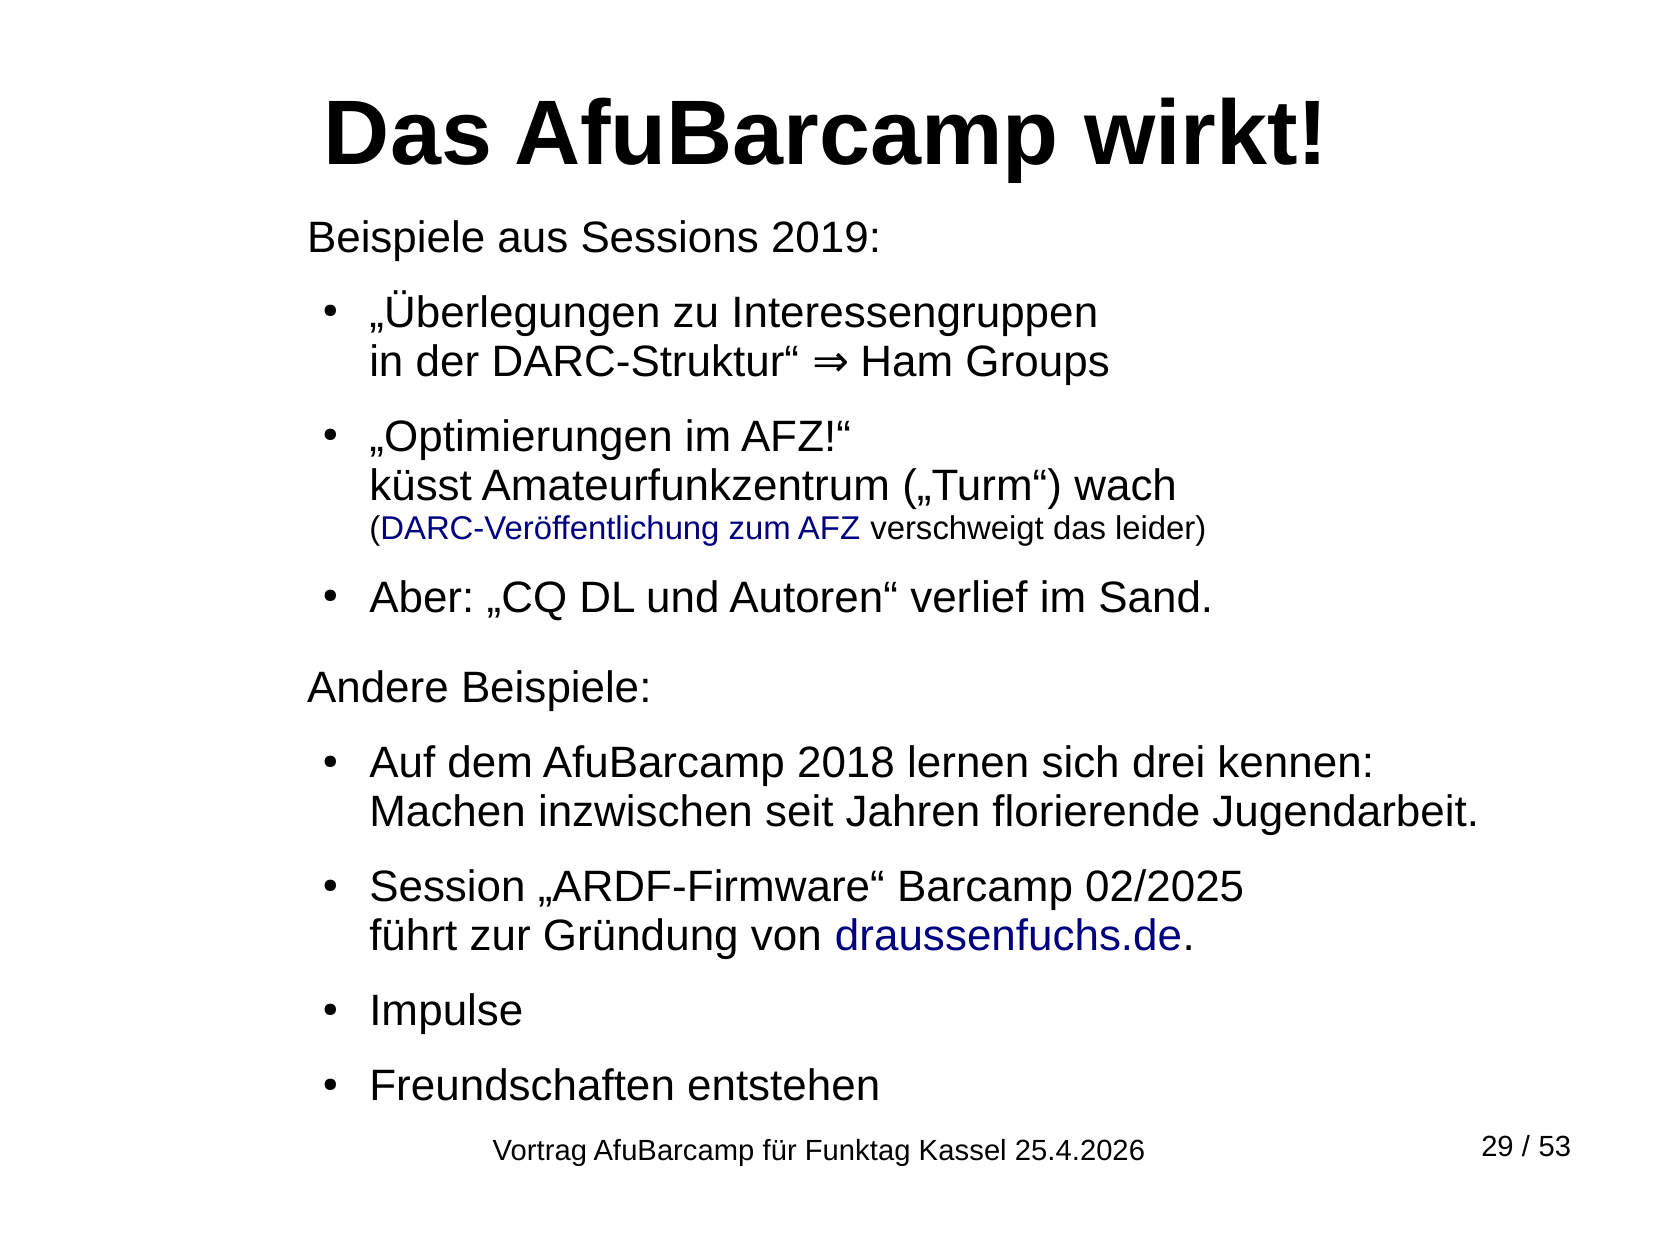

Das AfuBarcamp wirkt!
# Beispiele aus Sessions 2019:
„Überlegungen zu Interessengruppen
in der DARC-Struktur“ ⇒ Ham Groups
„Optimierungen im AFZ!“
küsst Amateurfunkzentrum („Turm“) wach
(DARC-Veröffentlichung zum AFZ verschweigt das leider)
Aber: „CQ DL und Autoren“ verlief im Sand.
Andere Beispiele:
Auf dem AfuBarcamp 2018 lernen sich drei kennen:
Machen inzwischen seit Jahren florierende Jugendarbeit.
Session „ARDF-Firmware“ Barcamp 02/2025
führt zur Gründung von draussenfuchs.de.
Impulse
Freundschaften entstehen